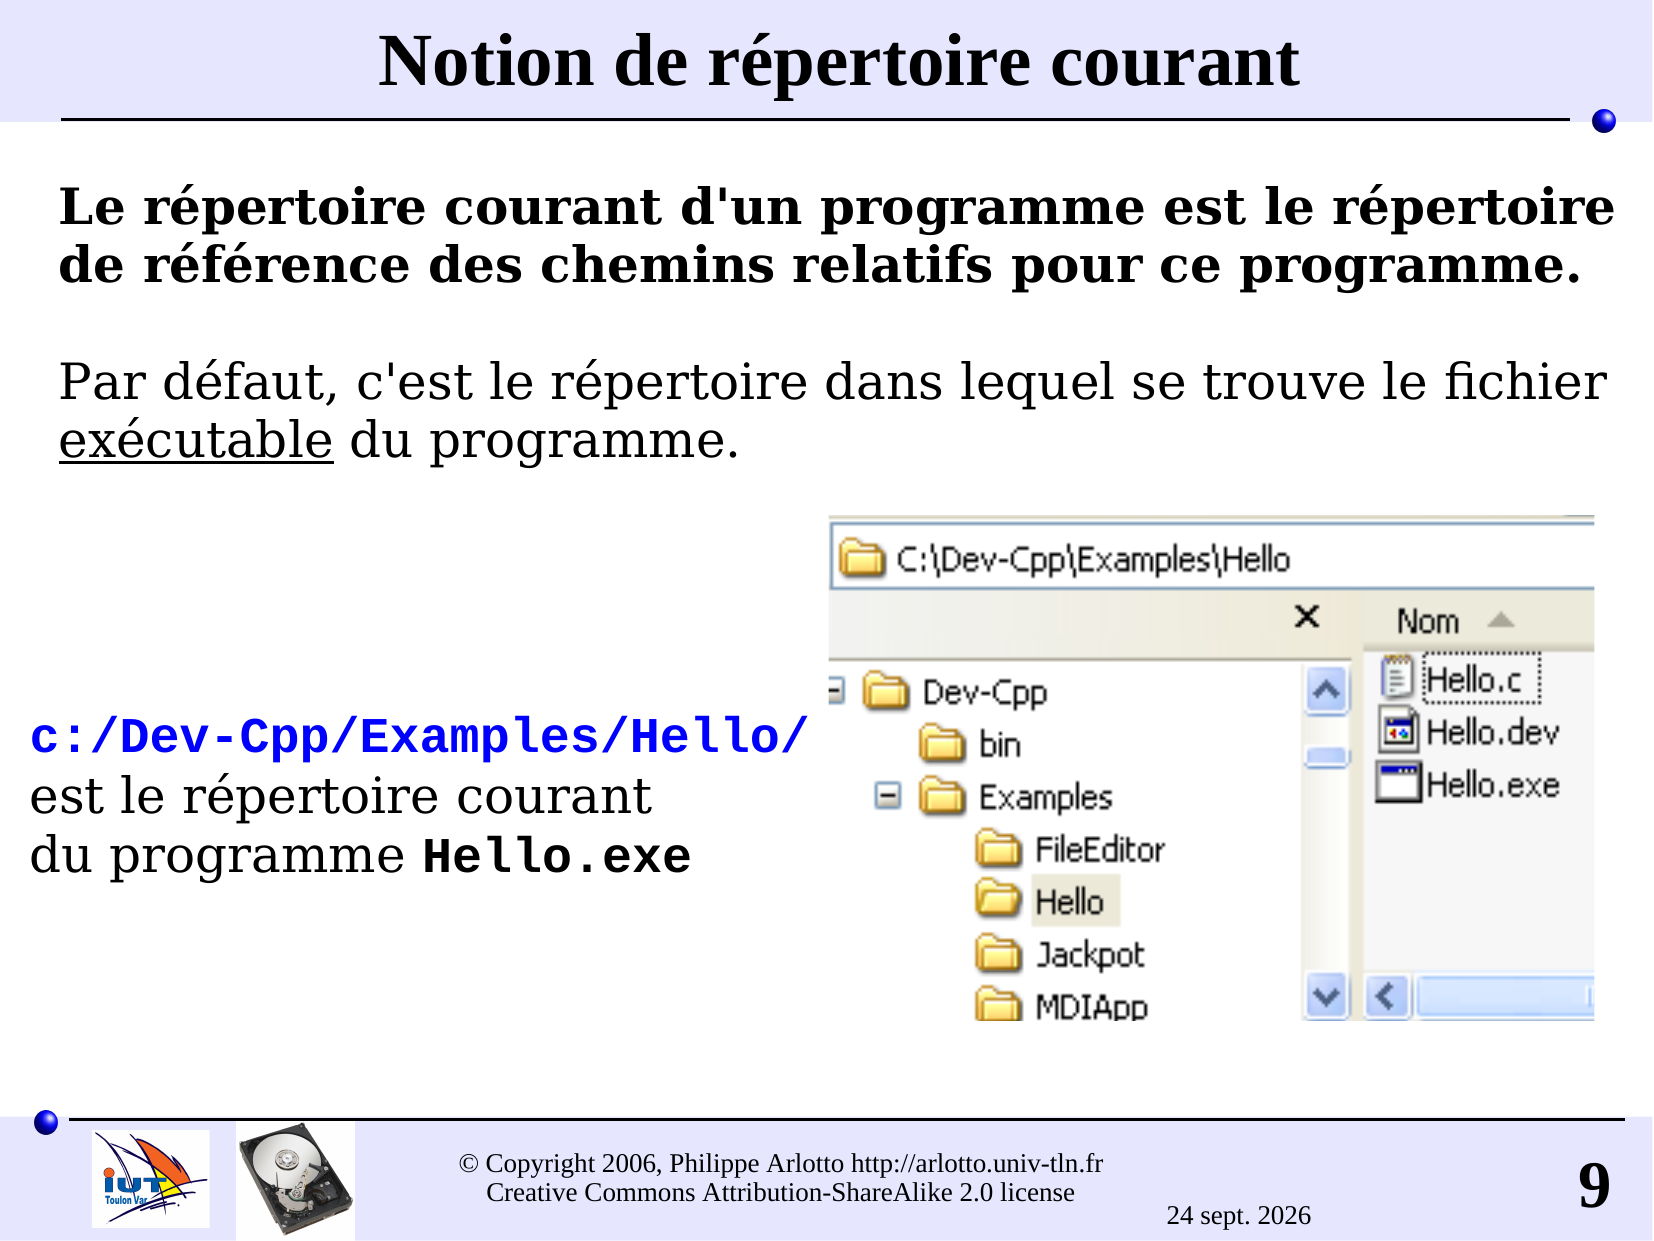

# Notion de répertoire courant
Le répertoire courant d'un programme est le répertoire
de référence des chemins relatifs pour ce programme.
Par défaut, c'est le répertoire dans lequel se trouve le fichier
exécutable du programme.
c:/Dev-Cpp/Examples/Hello/
est le répertoire courant
du programme Hello.exe